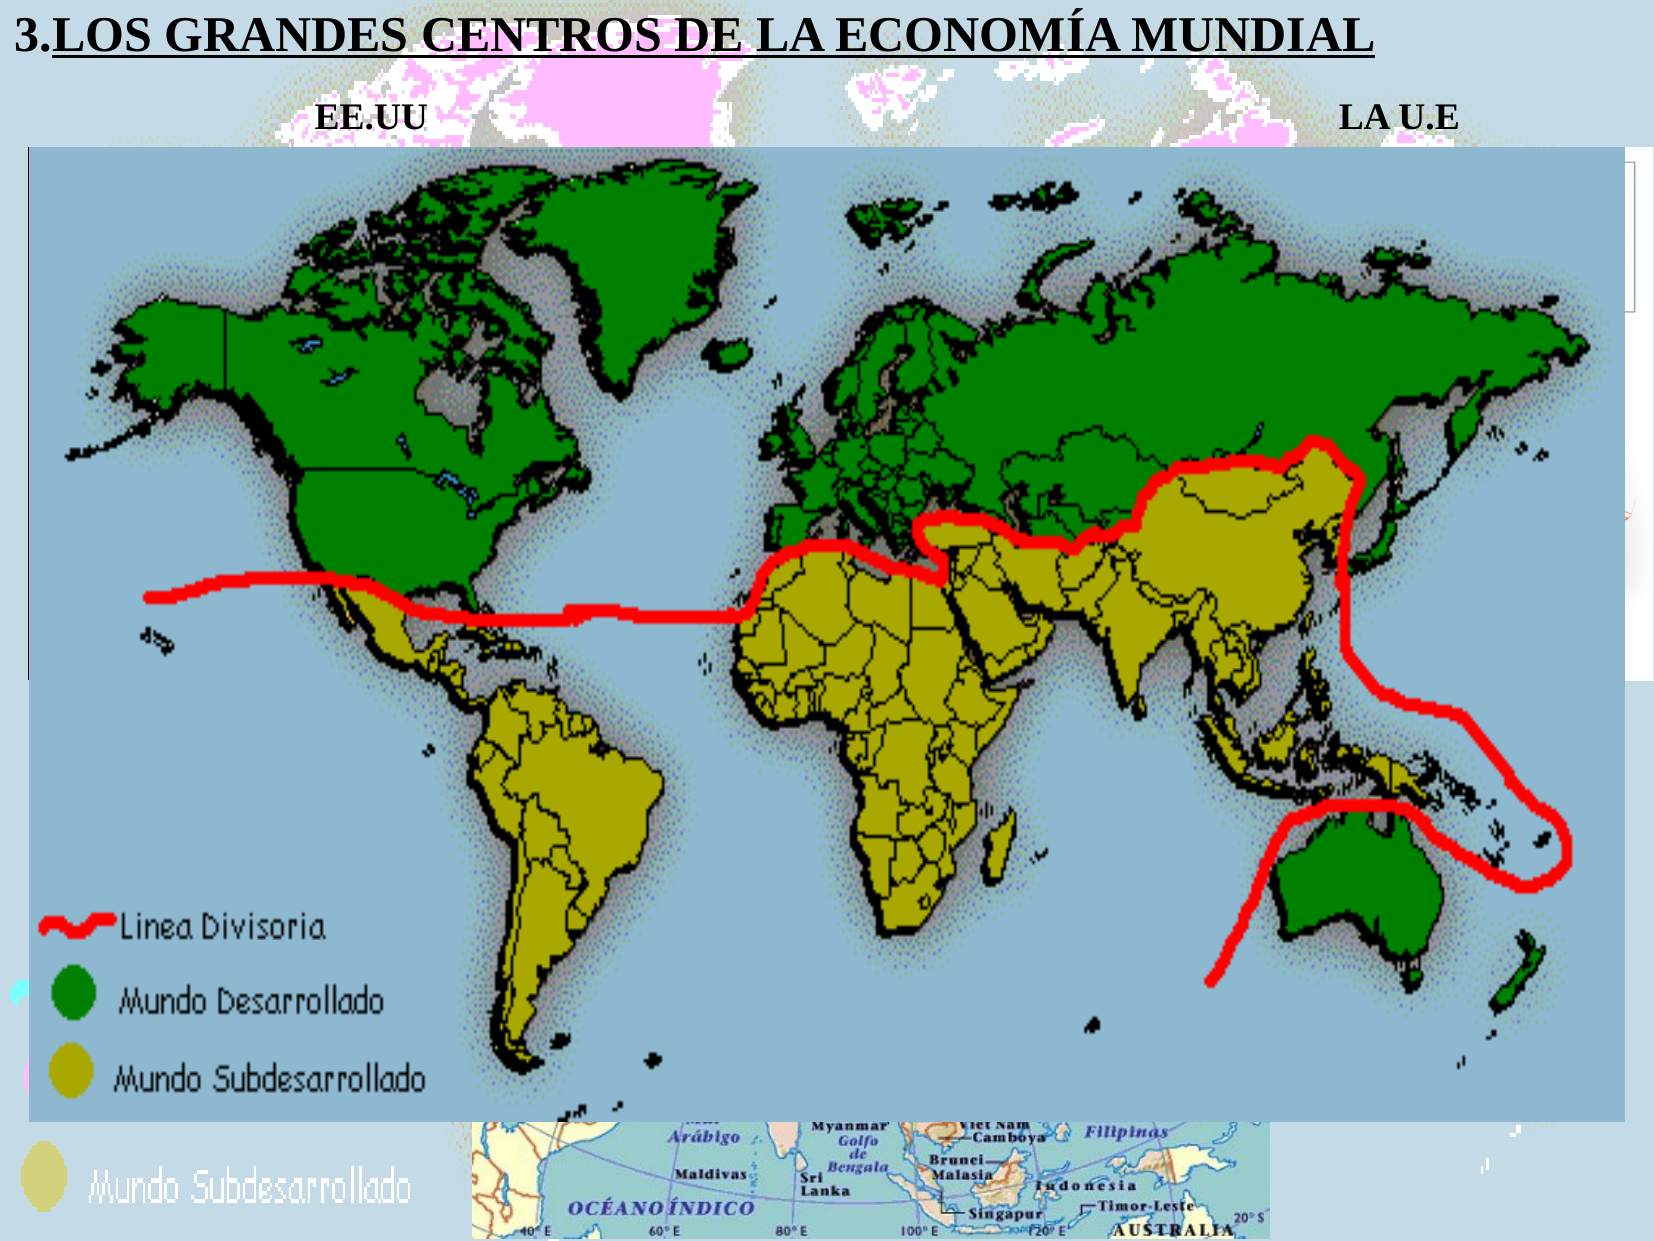

3.LOS GRANDES CENTROS DE LA ECONOMÍA MUNDIAL
EE.UU
LA U.E
ESTE Y SURESTE ASIÁTICO